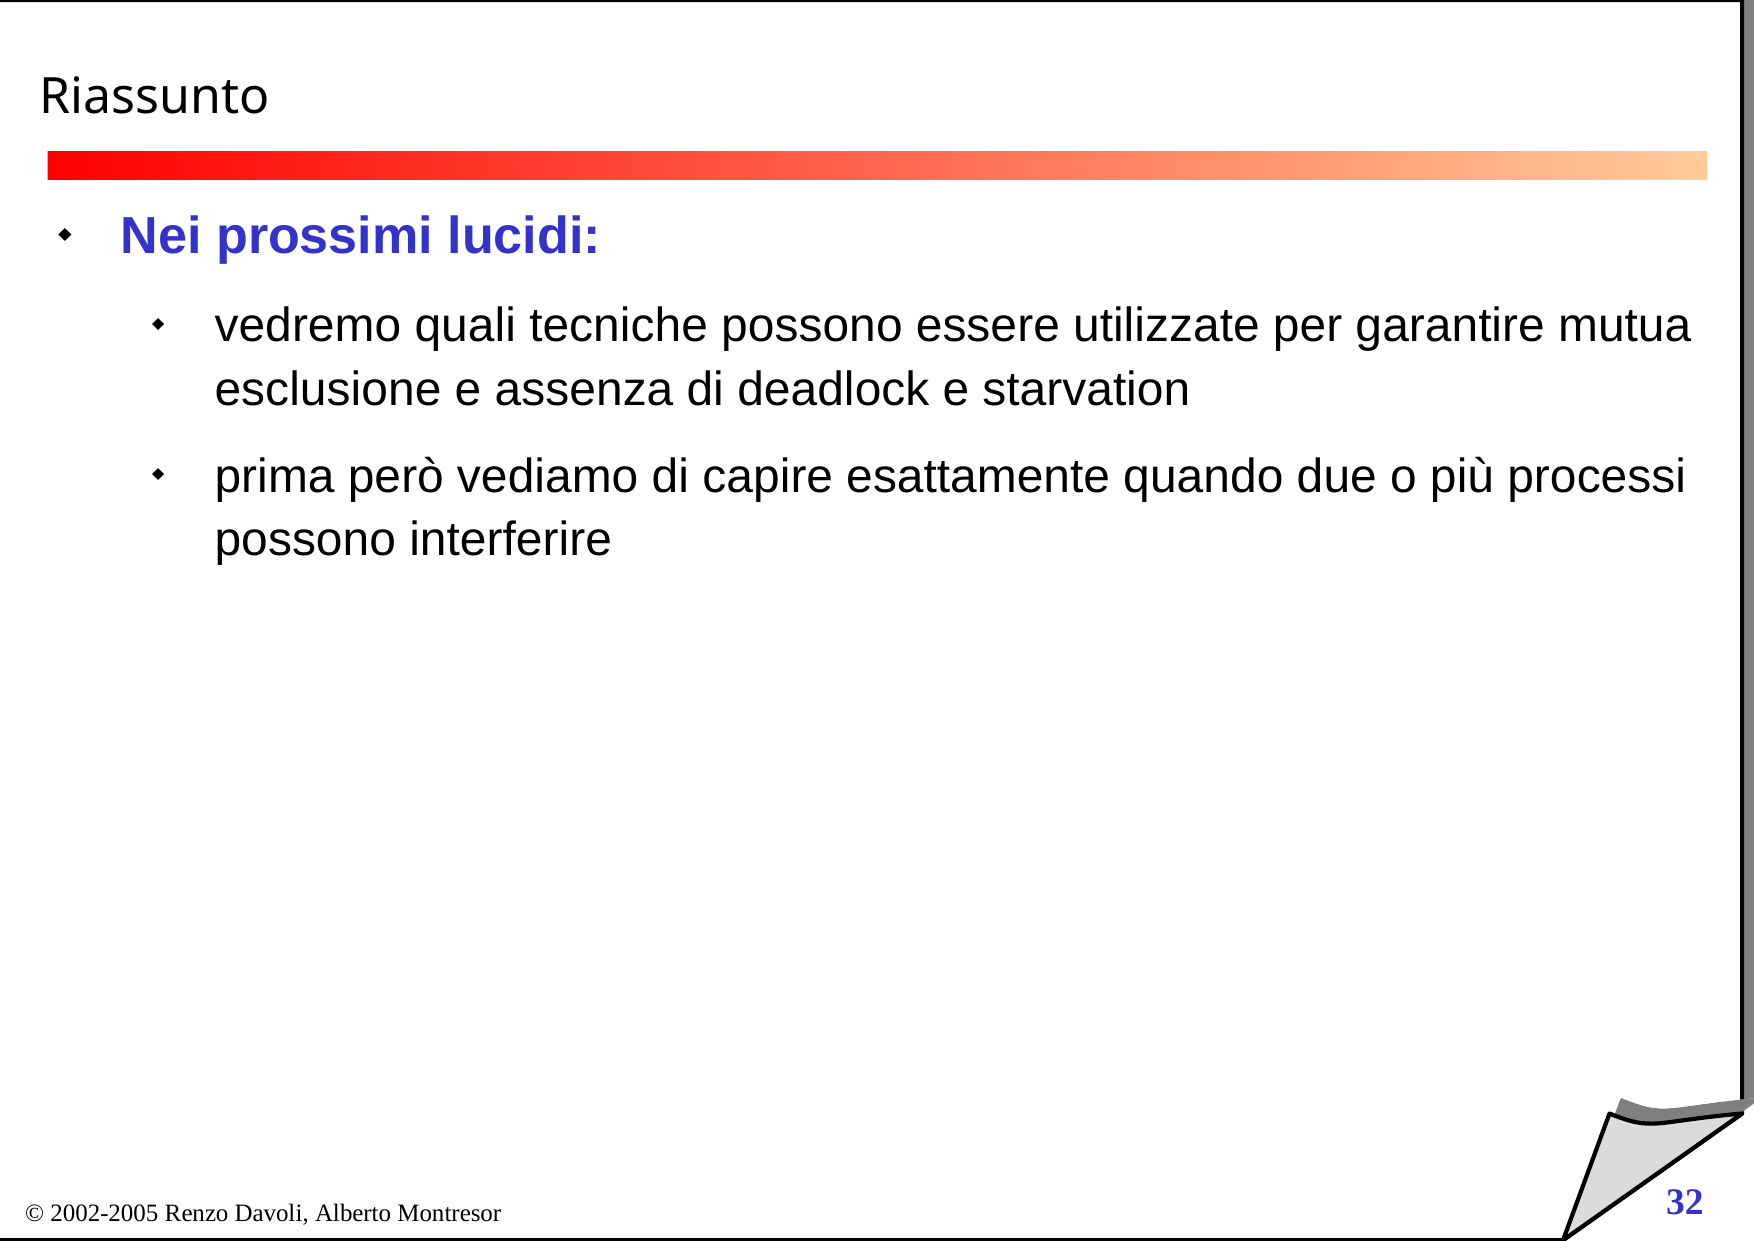

# Riassunto
Nei prossimi lucidi:
vedremo quali tecniche possono essere utilizzate per garantire mutua esclusione e assenza di deadlock e starvation
prima però vediamo di capire esattamente quando due o più processi possono interferire